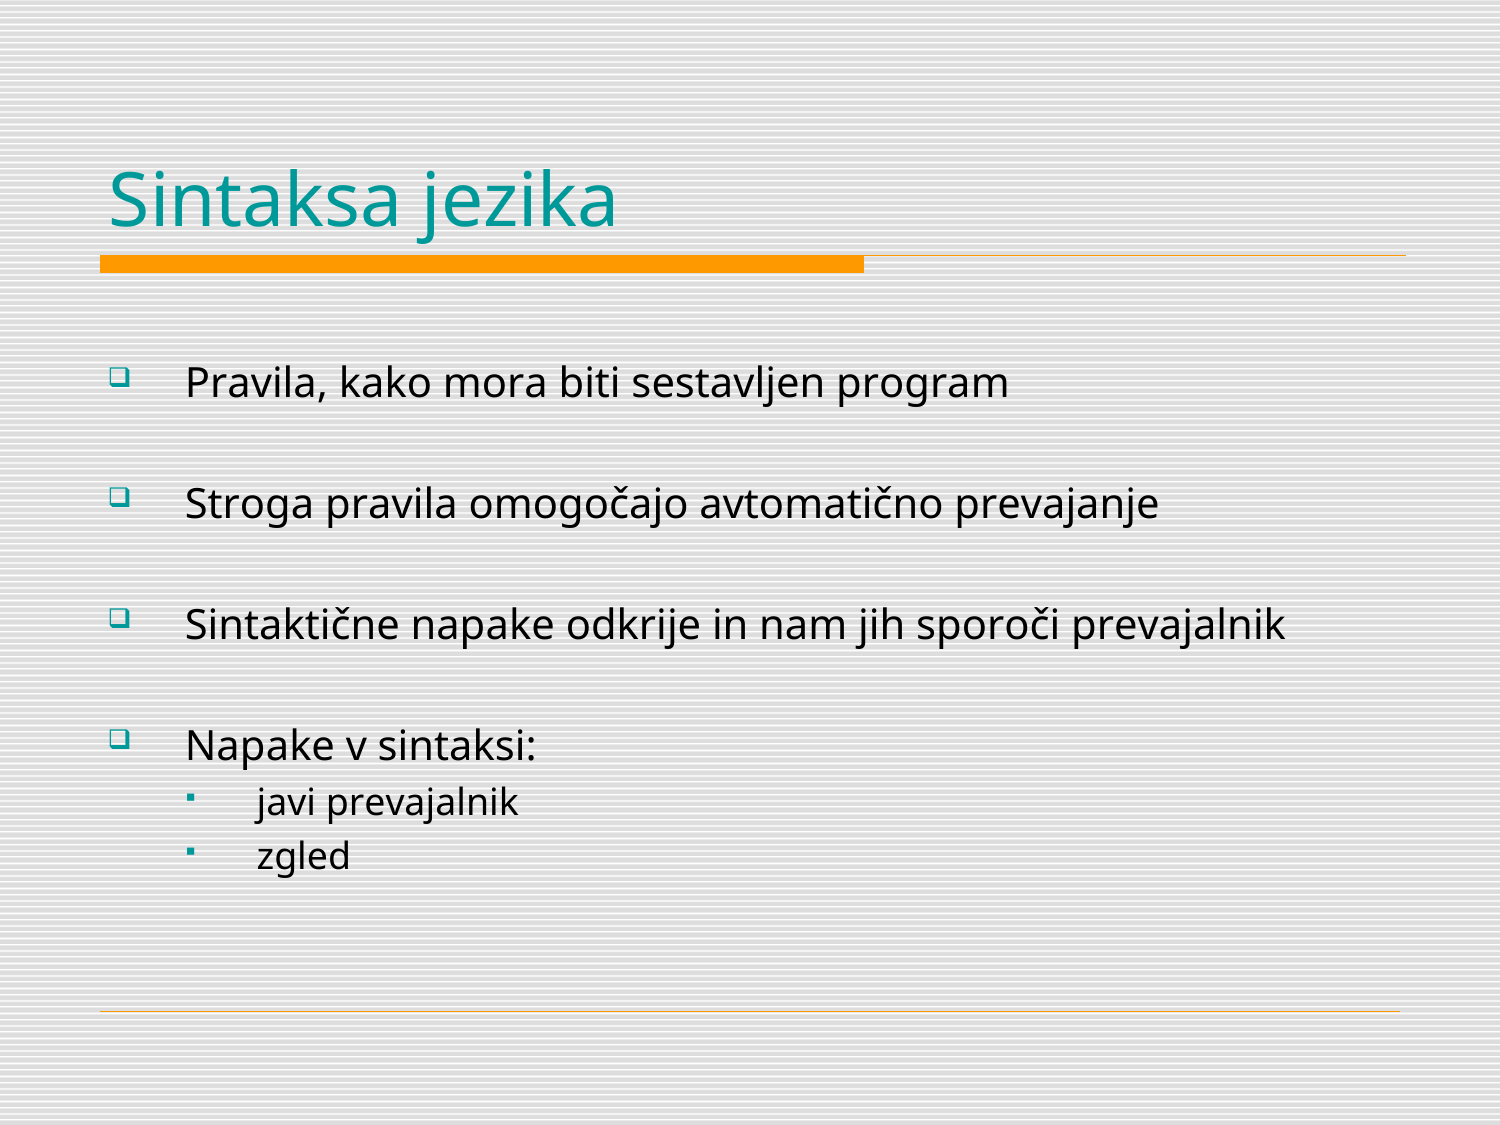

# Sintaksa jezika
Pravila, kako mora biti sestavljen program
Stroga pravila omogočajo avtomatično prevajanje
Sintaktične napake odkrije in nam jih sporoči prevajalnik
Napake v sintaksi:
javi prevajalnik
zgled